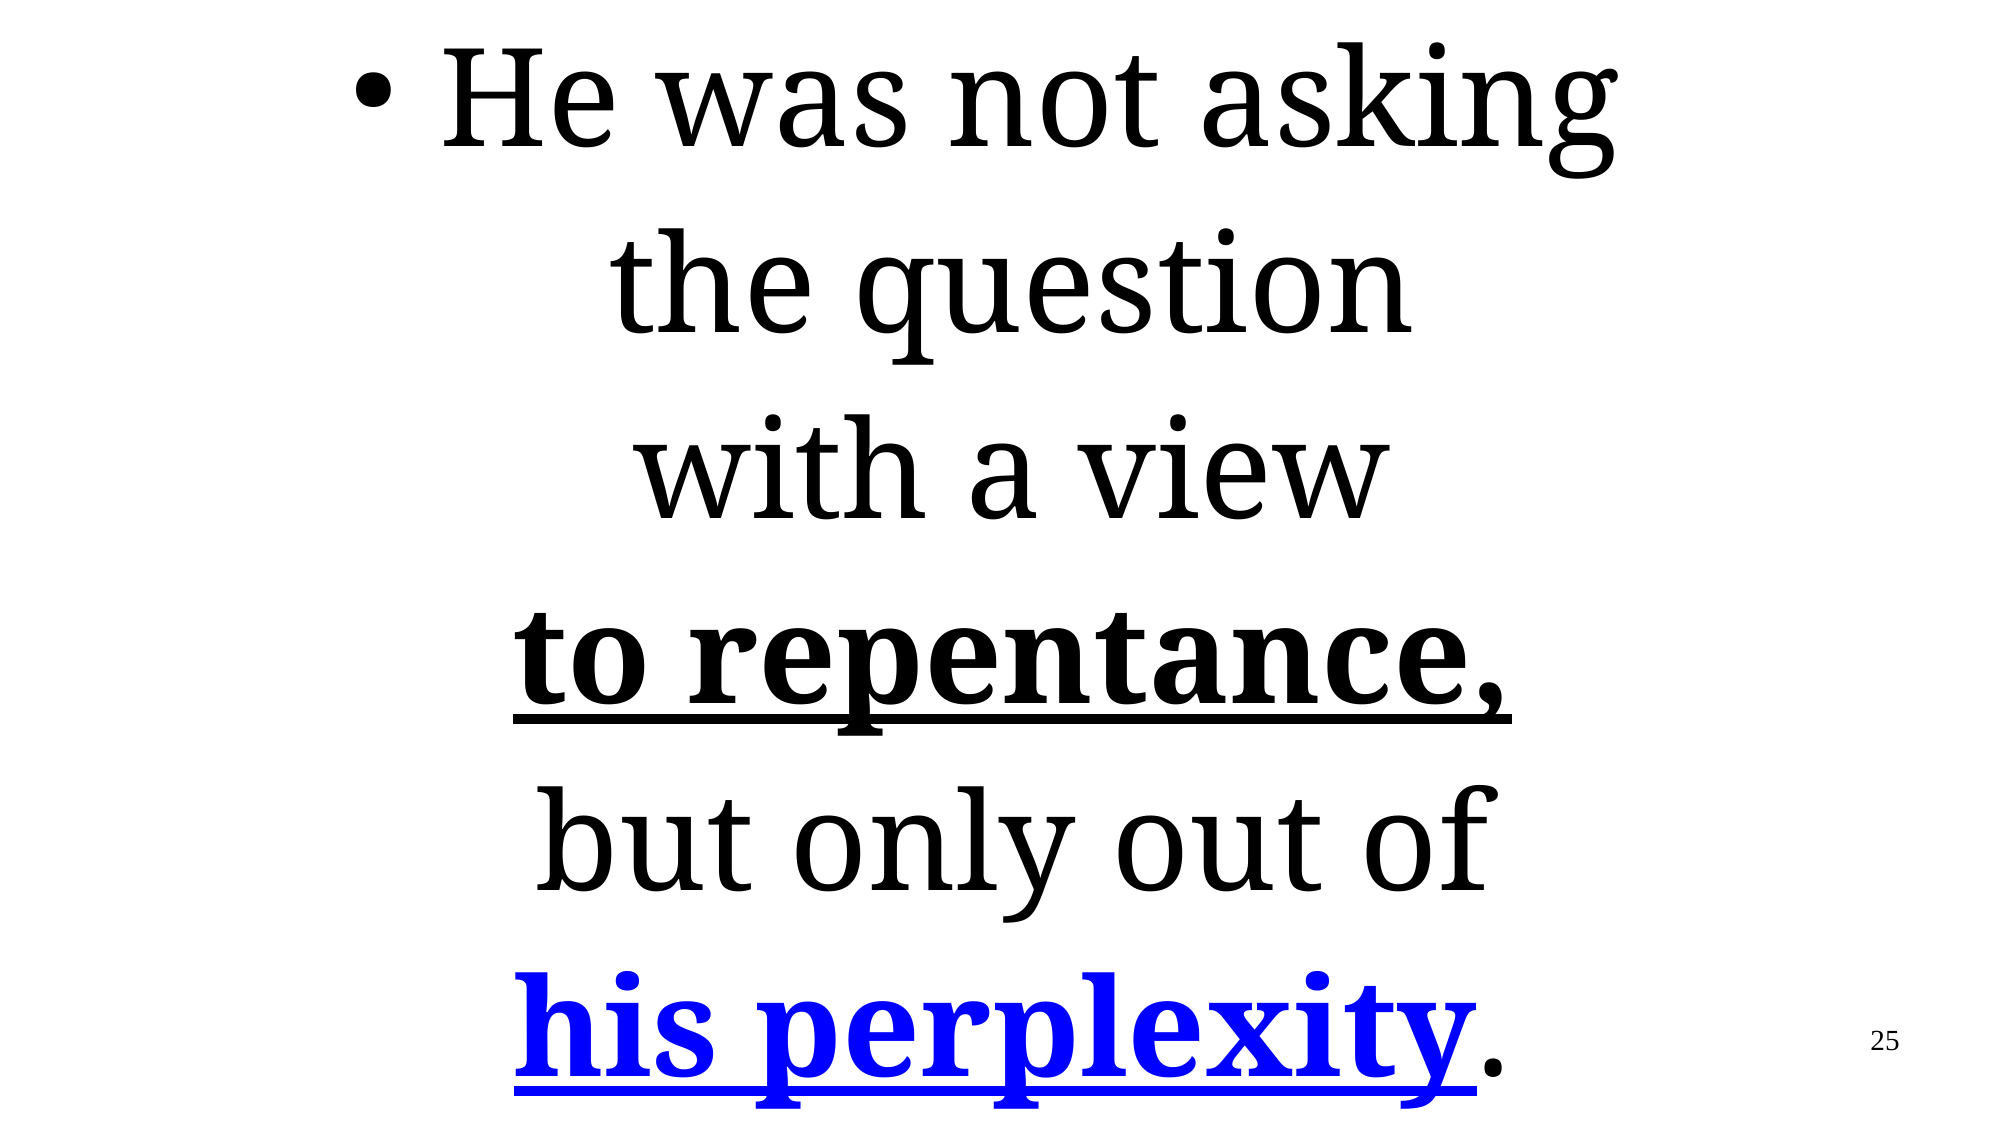

# He was not asking the question with a view to repentance, but only out of his perplexity.
25